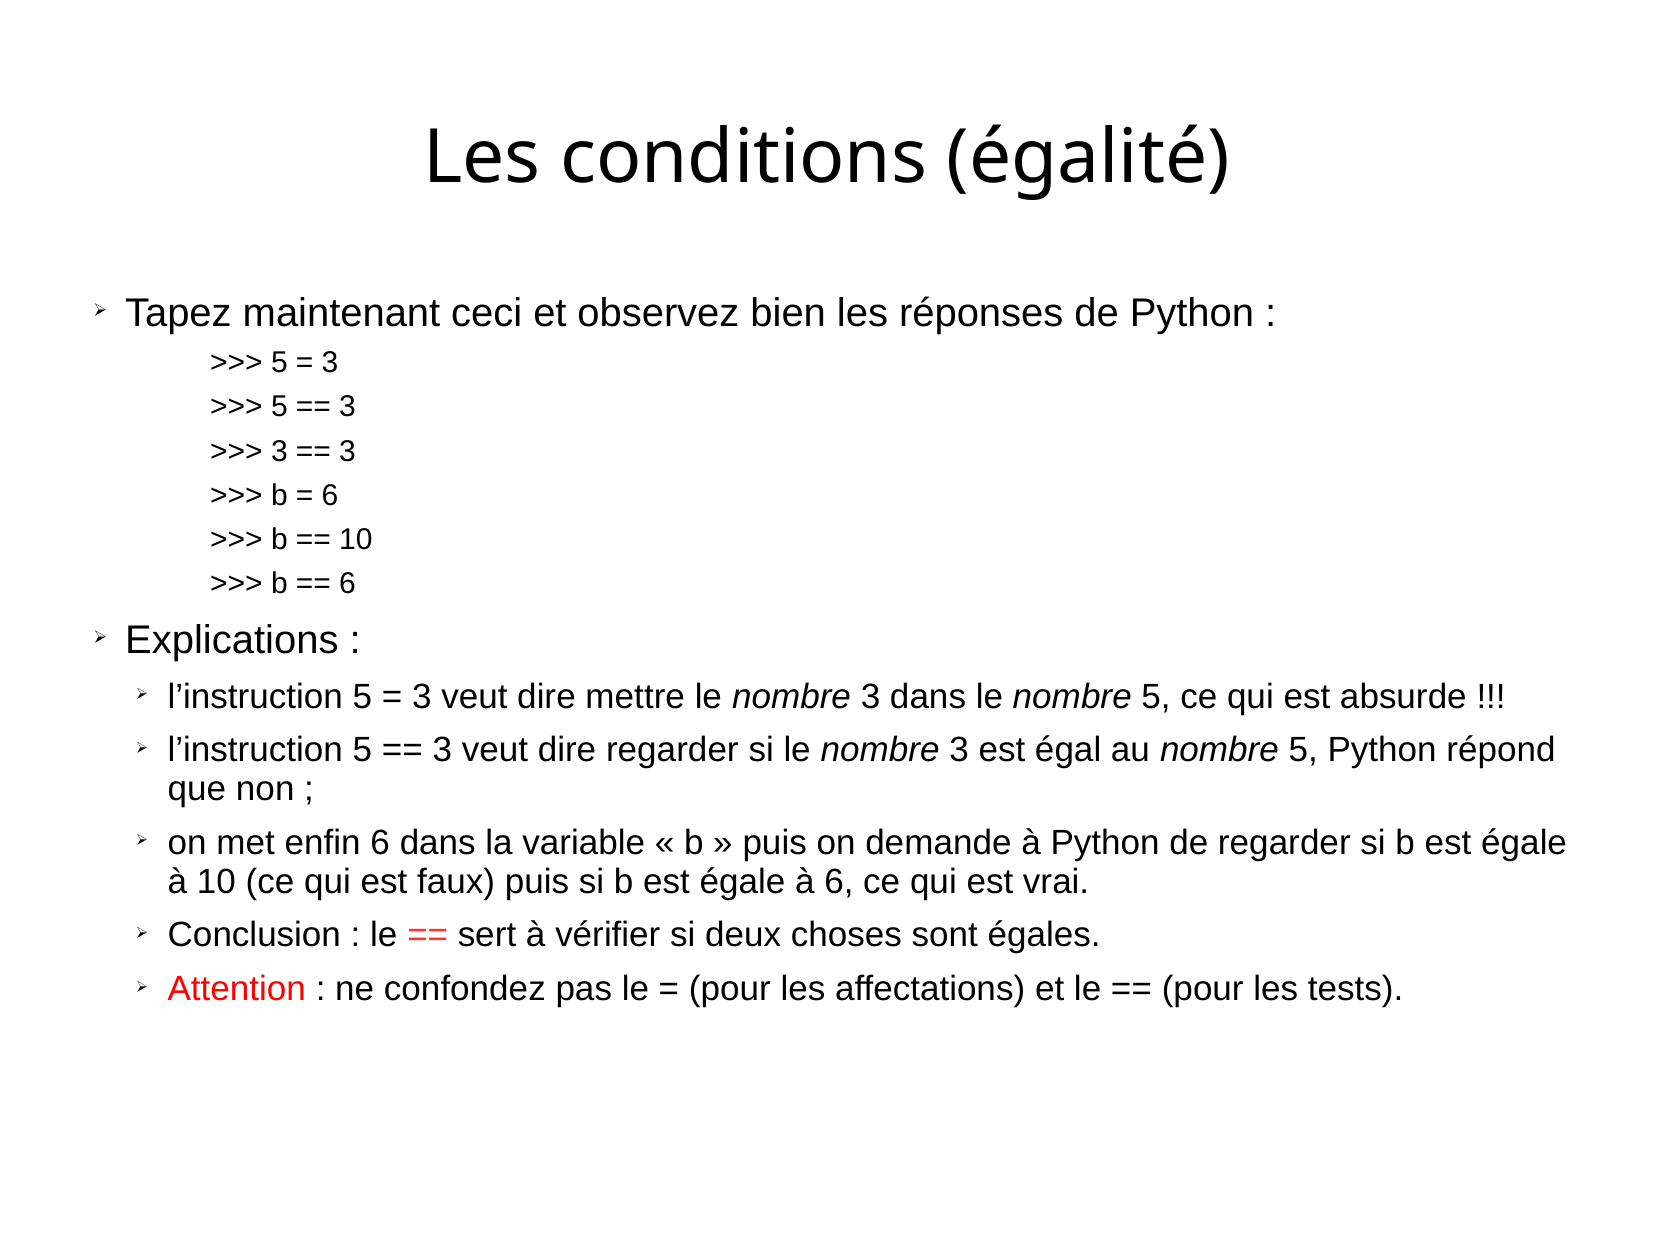

# Les conditions (égalité)
Tapez maintenant ceci et observez bien les réponses de Python :
>>> 5 = 3
>>> 5 == 3
>>> 3 == 3
>>> b = 6
>>> b == 10
>>> b == 6
Explications :
l’instruction 5 = 3 veut dire mettre le nombre 3 dans le nombre 5, ce qui est absurde !!!
l’instruction 5 == 3 veut dire regarder si le nombre 3 est égal au nombre 5, Python répond que non ;
on met enfin 6 dans la variable « b » puis on demande à Python de regarder si b est égale à 10 (ce qui est faux) puis si b est égale à 6, ce qui est vrai.
Conclusion : le == sert à vérifier si deux choses sont égales.
Attention : ne confondez pas le = (pour les affectations) et le == (pour les tests).